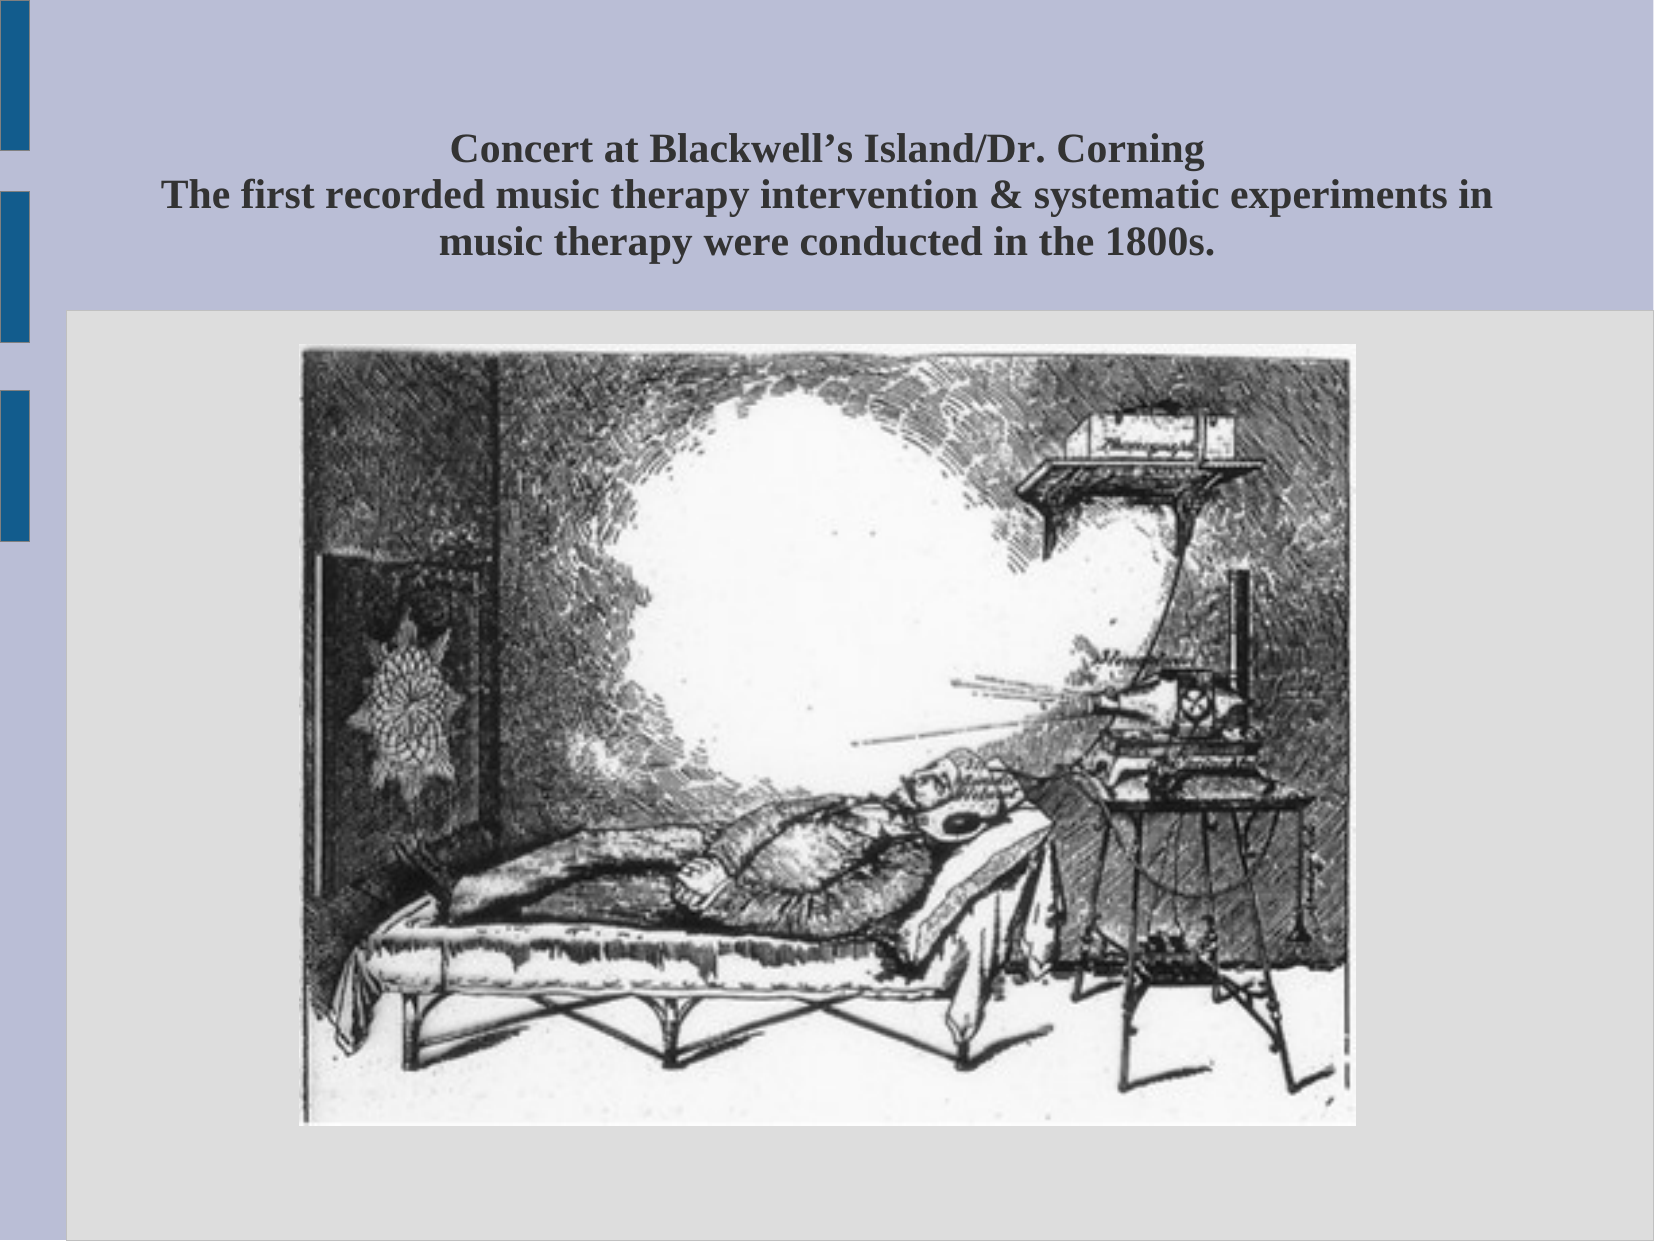

# Concert at Blackwell’s Island/Dr. Corning The first recorded music therapy intervention & systematic experiments in music therapy were conducted in the 1800s.